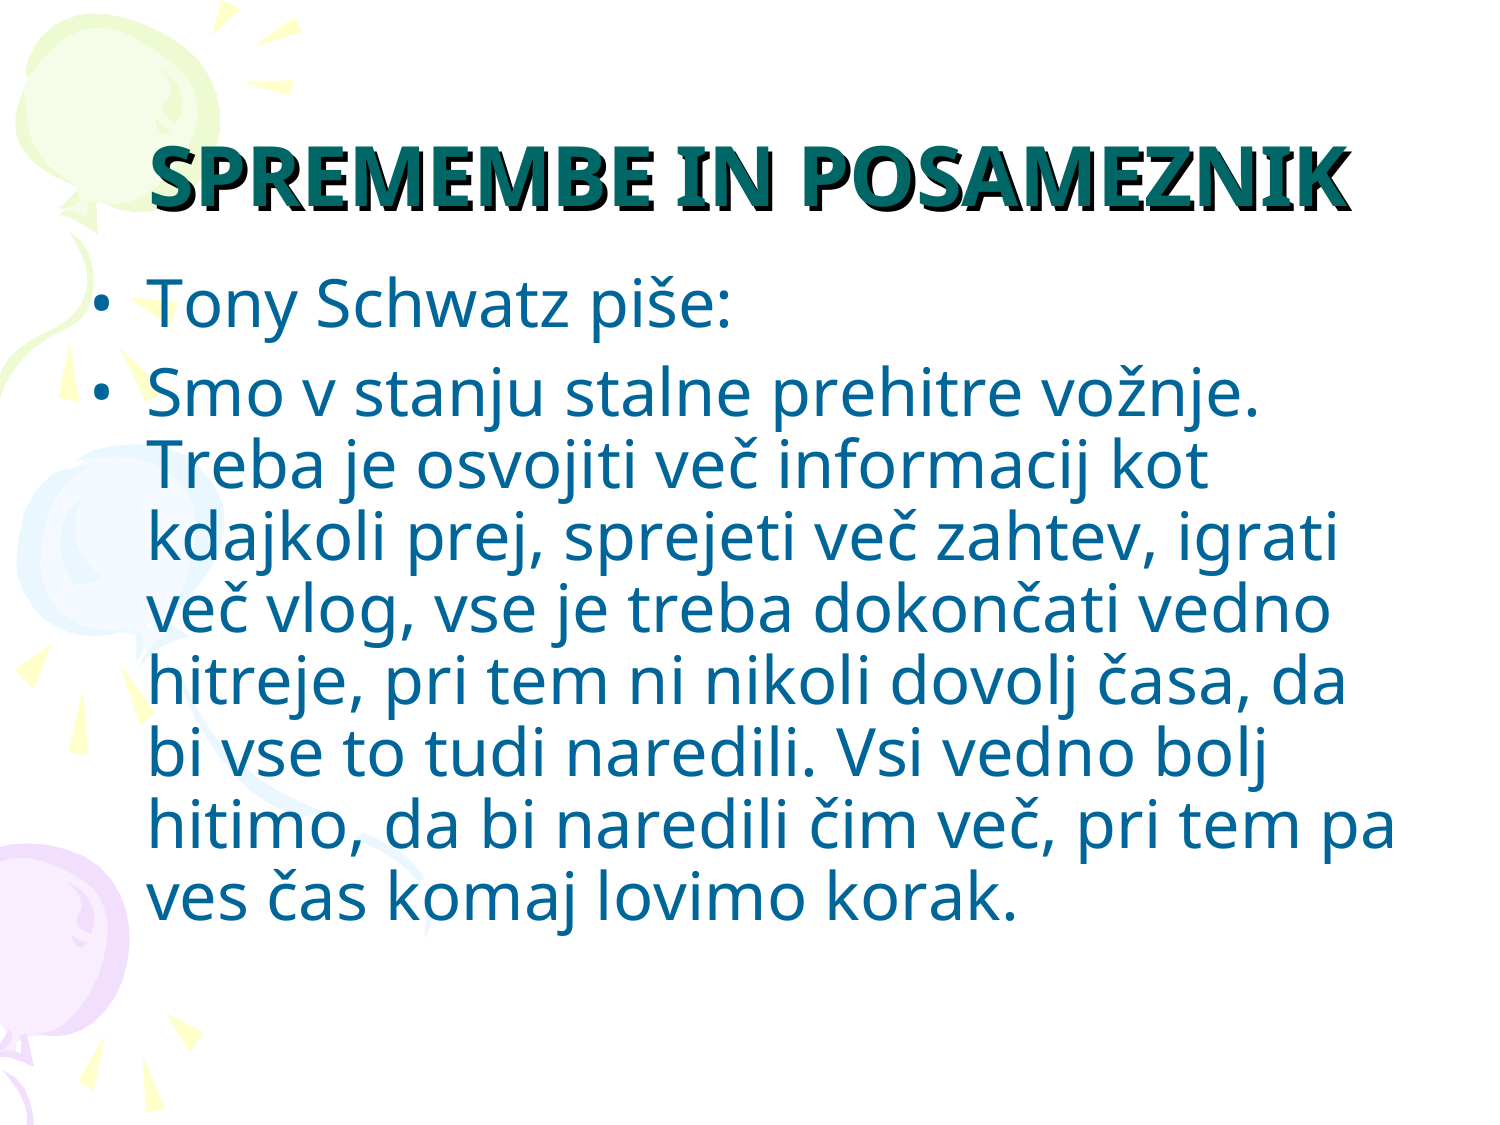

# SPREMEMBE IN POSAMEZNIK
Tony Schwatz piše:
Smo v stanju stalne prehitre vožnje. Treba je osvojiti več informacij kot kdajkoli prej, sprejeti več zahtev, igrati več vlog, vse je treba dokončati vedno hitreje, pri tem ni nikoli dovolj časa, da bi vse to tudi naredili. Vsi vedno bolj hitimo, da bi naredili čim več, pri tem pa ves čas komaj lovimo korak.